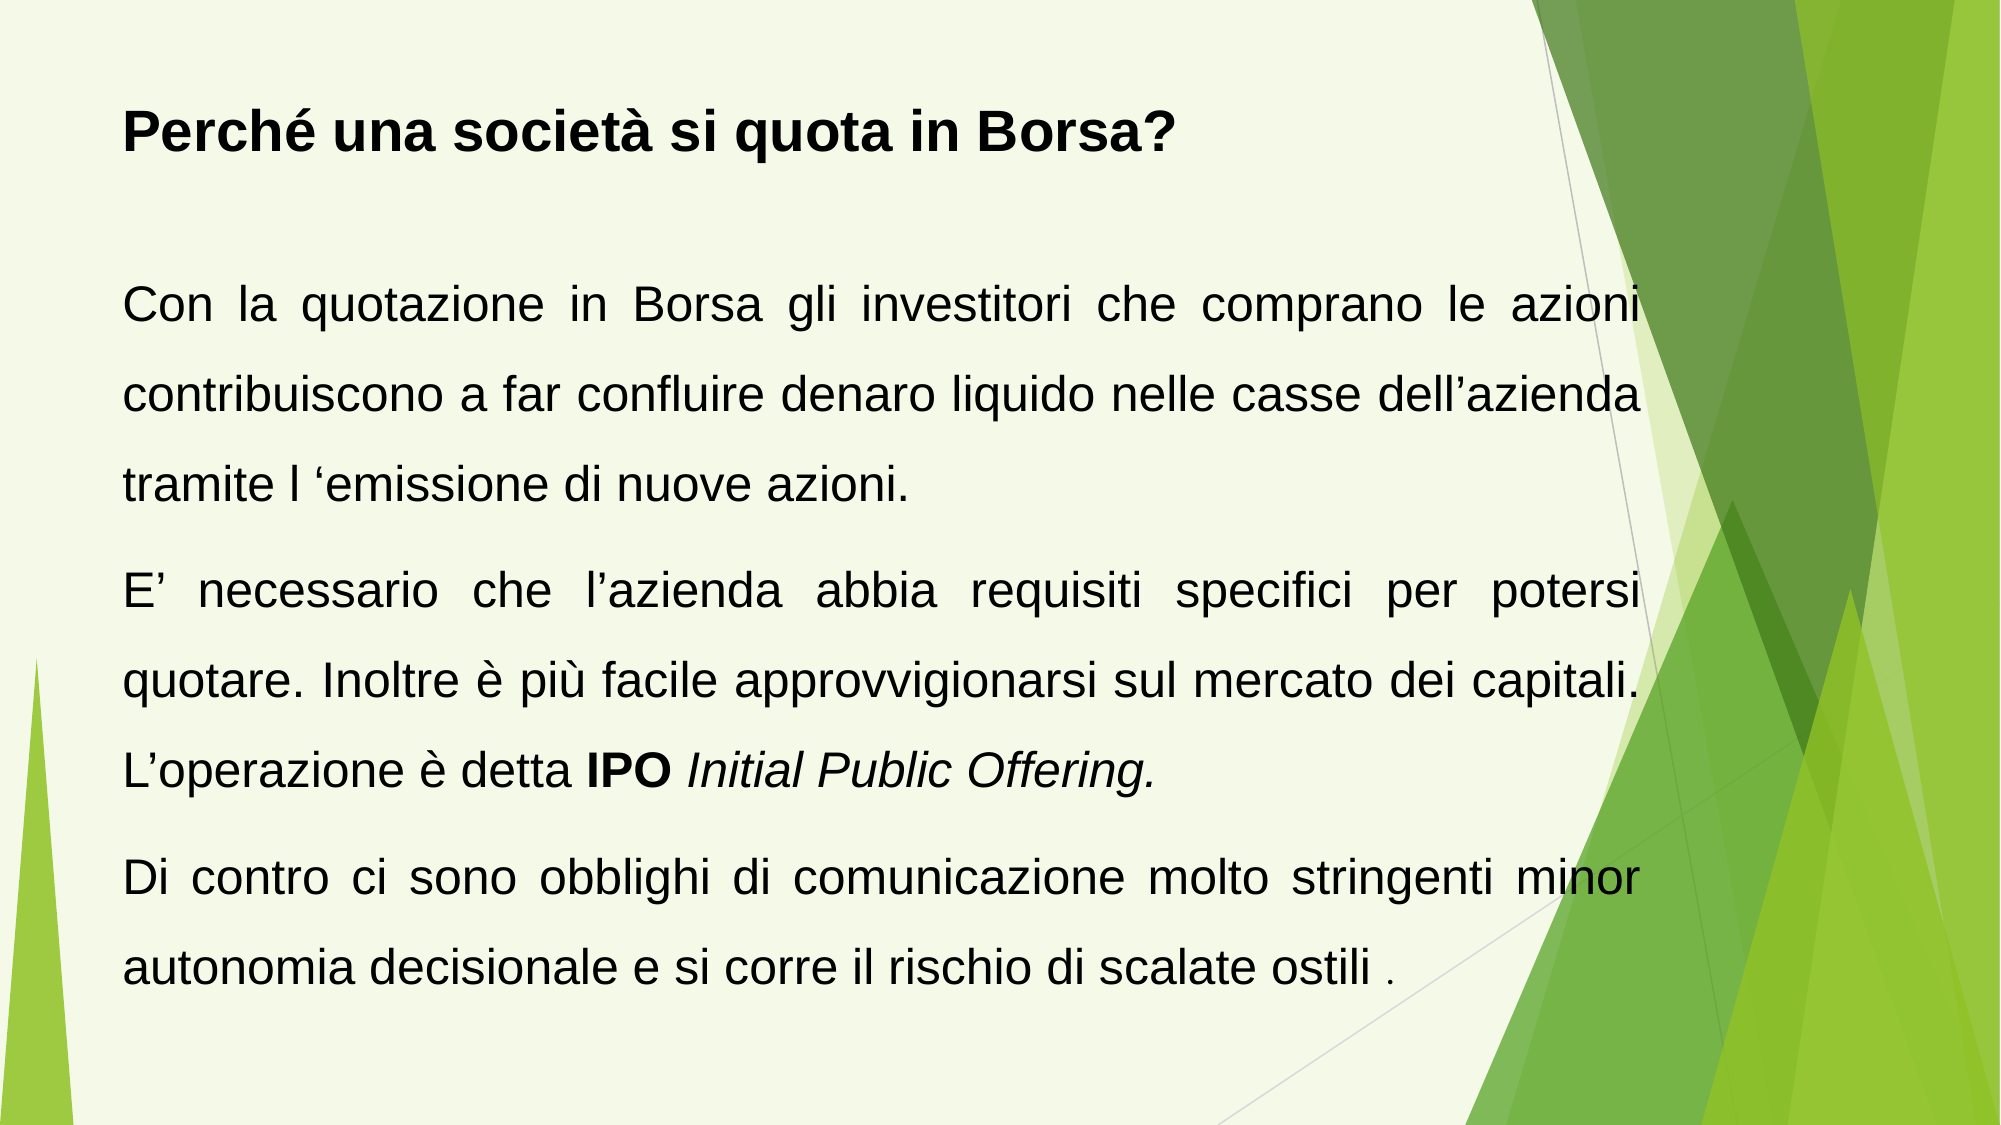

Perché una società si quota in Borsa?
Con la quotazione in Borsa gli investitori che comprano le azioni contribuiscono a far confluire denaro liquido nelle casse dell’azienda tramite l ‘emissione di nuove azioni.
E’ necessario che l’azienda abbia requisiti specifici per potersi quotare. Inoltre è più facile approvvigionarsi sul mercato dei capitali. L’operazione è detta IPO Initial Public Offering.
Di contro ci sono obblighi di comunicazione molto stringenti minor autonomia decisionale e si corre il rischio di scalate ostili .